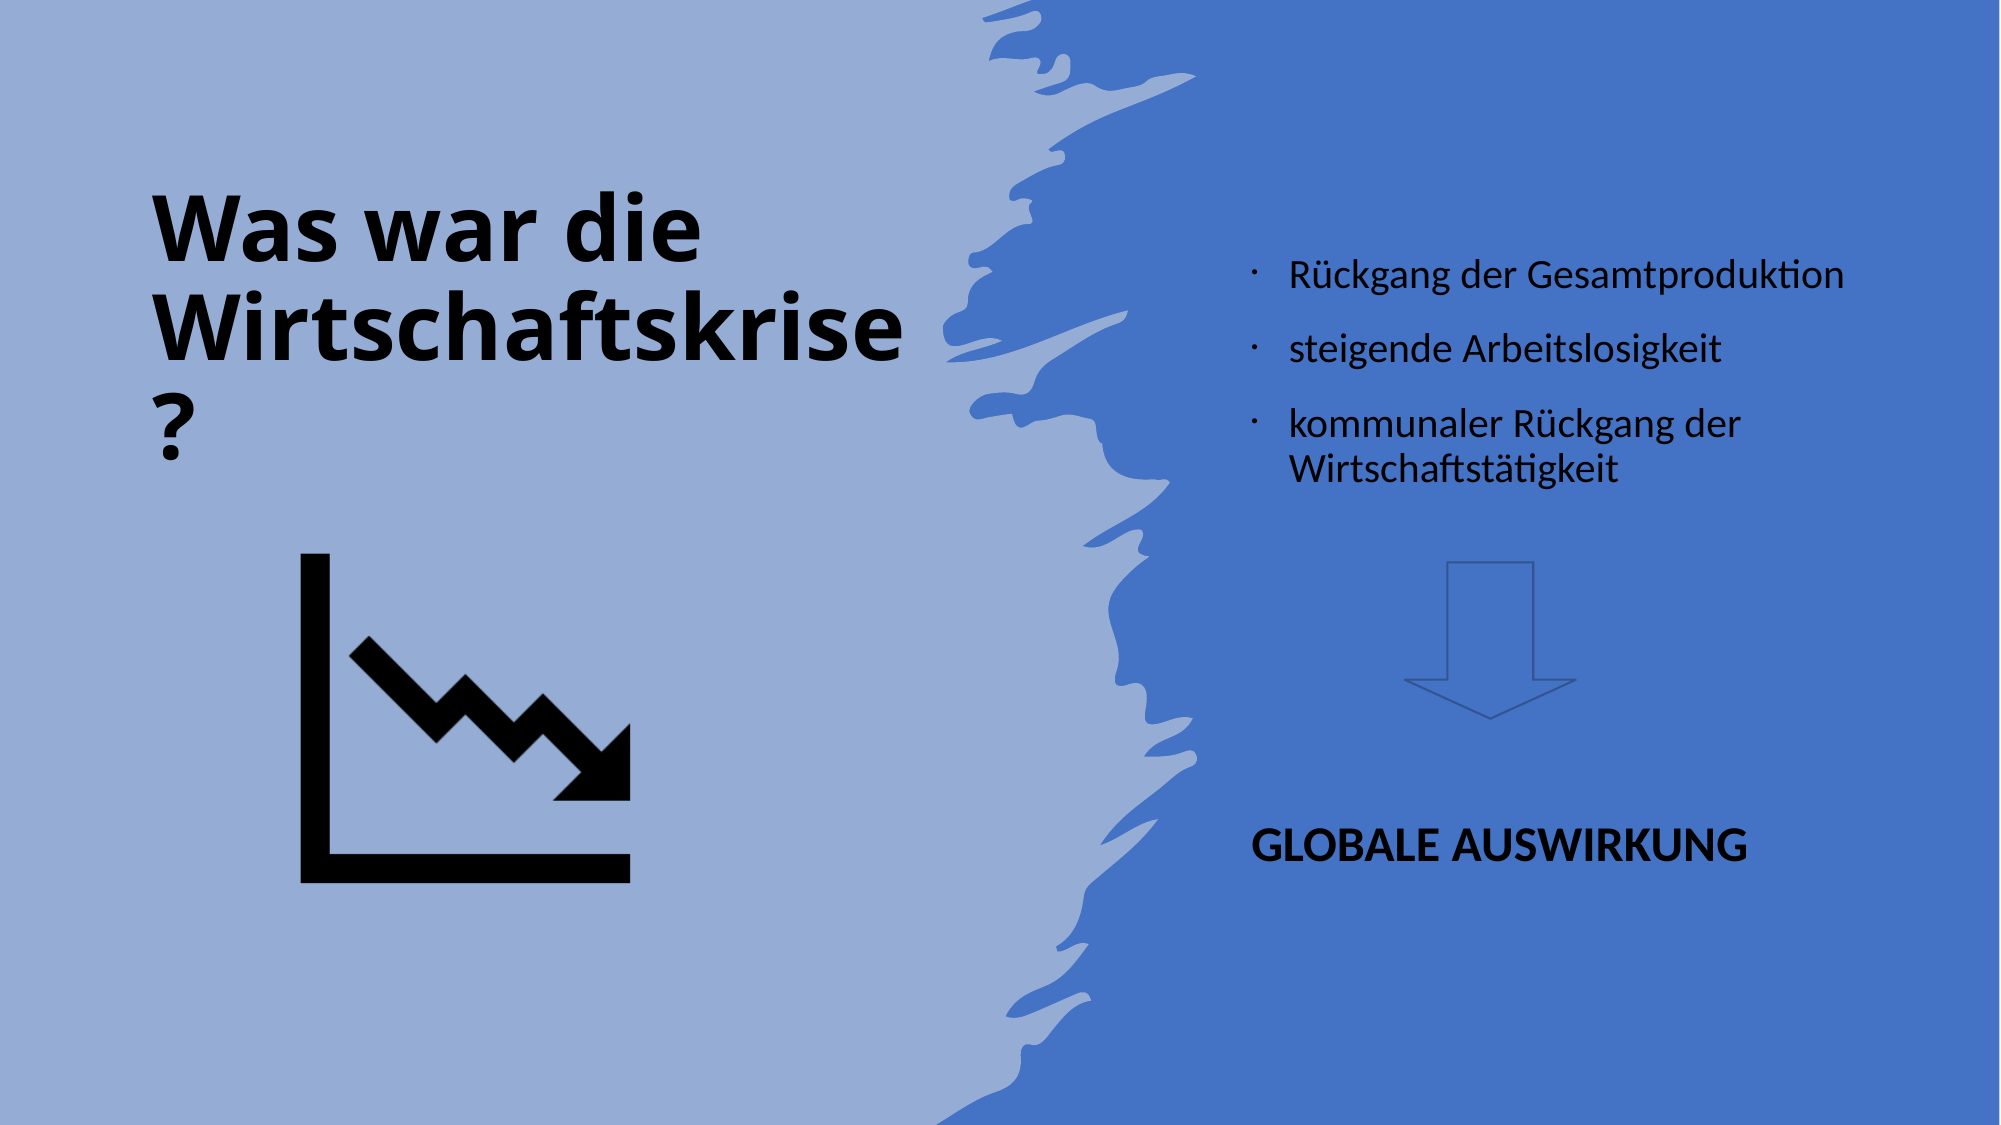

Rückgang der Gesamtproduktion
steigende Arbeitslosigkeit
kommunaler Rückgang der Wirtschaftstätigkeit
GLOBALE AUSWIRKUNG
# Was war die Wirtschaftskrise?